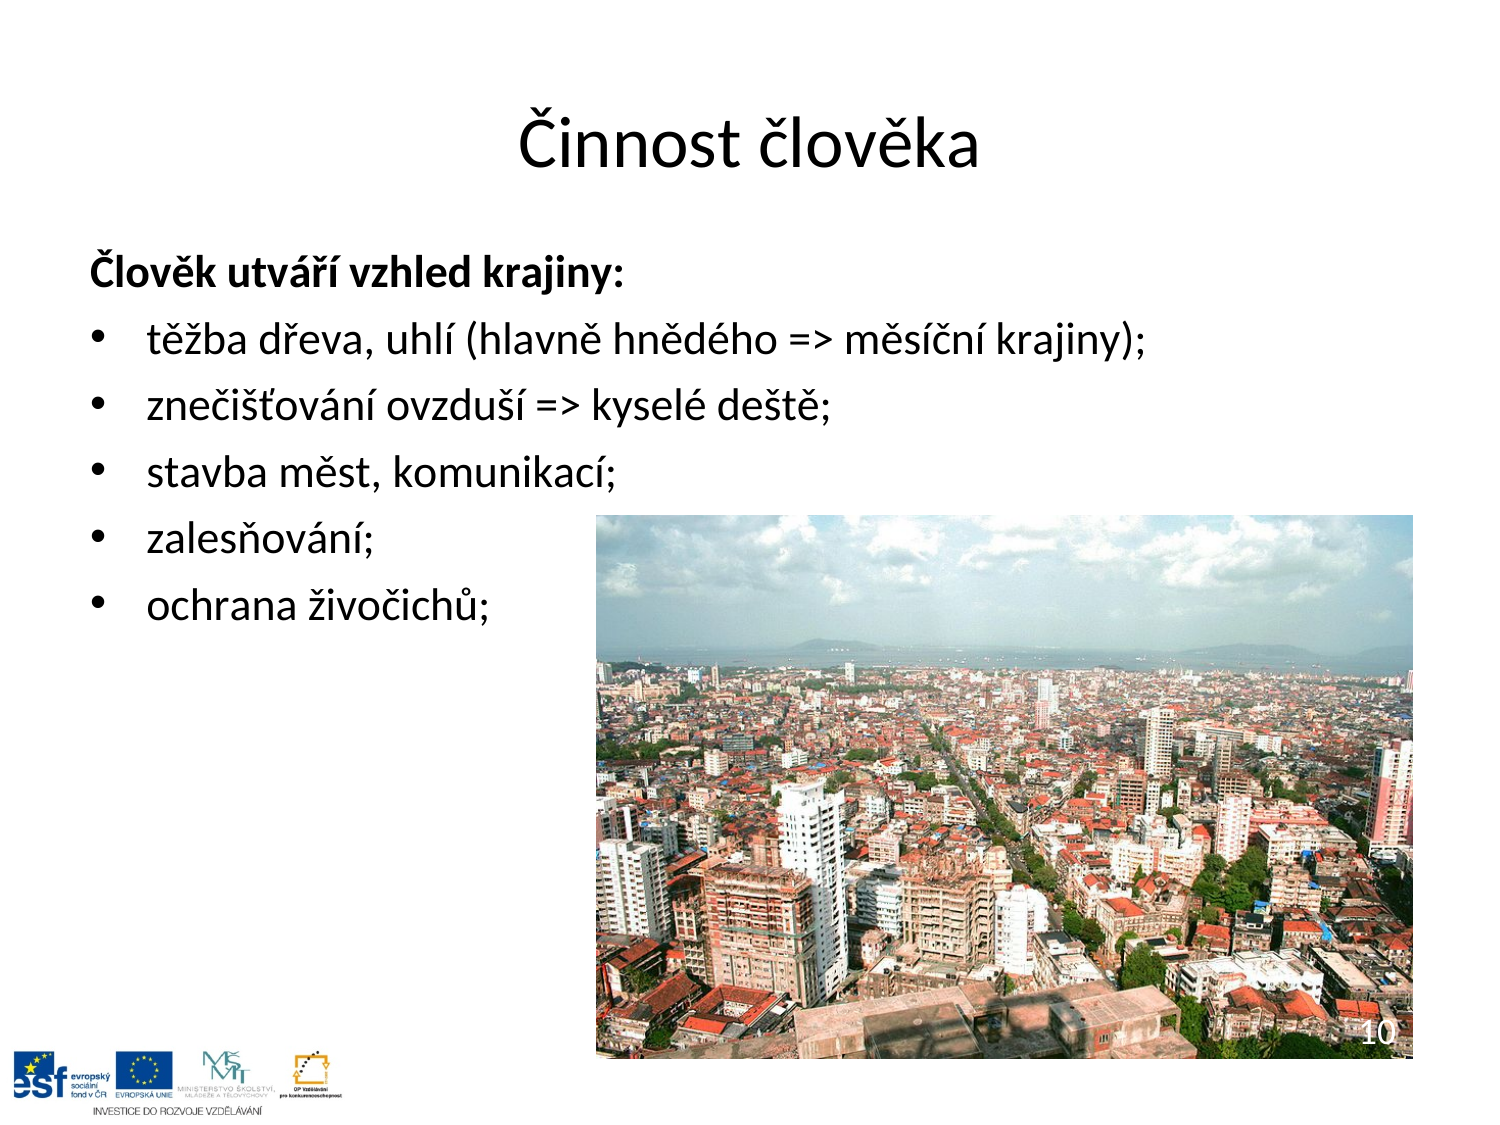

# Činnost člověka
Člověk utváří vzhled krajiny:
těžba dřeva, uhlí (hlavně hnědého => měsíční krajiny);
znečišťování ovzduší => kyselé deště;
stavba měst, komunikací;
zalesňování;
ochrana živočichů;
10